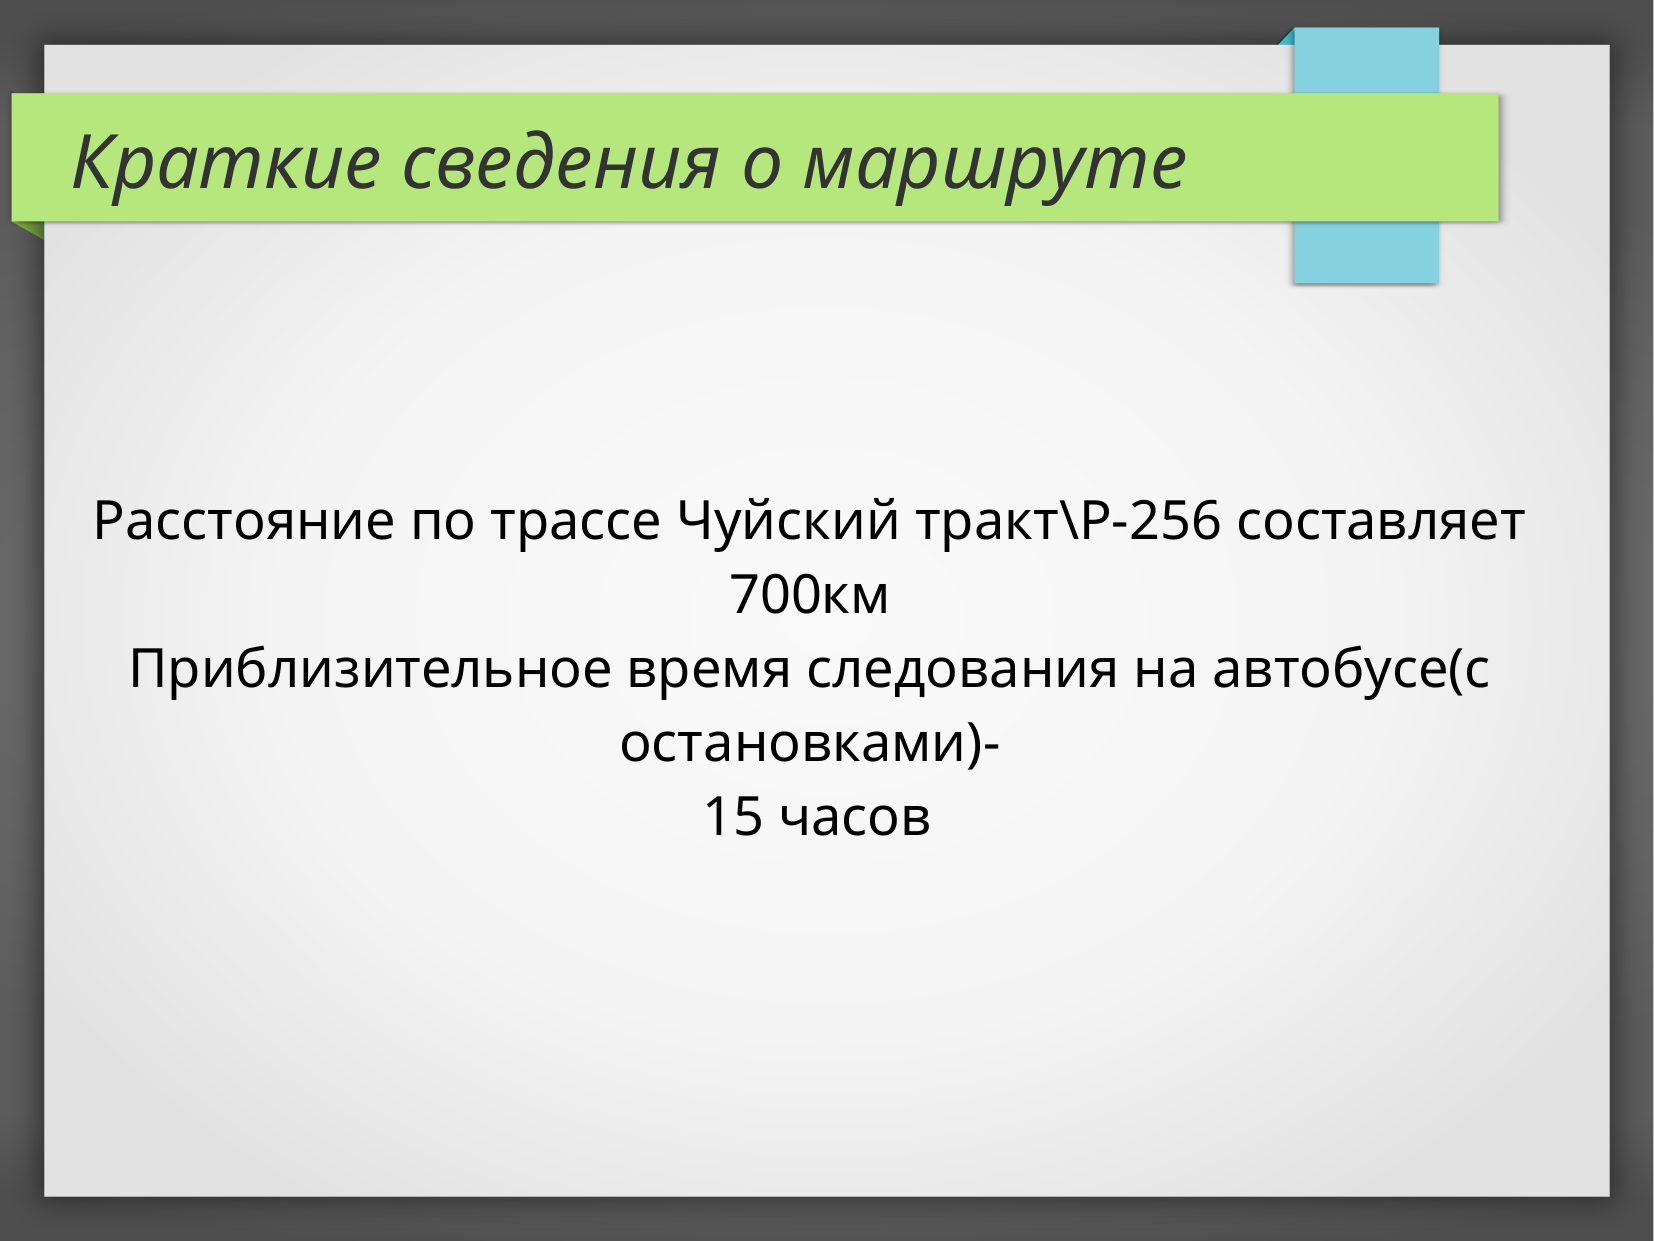

# Краткие сведения о маршруте
Расстояние по трассе Чуйский тракт\Р-256 составляет 700км
Приблизительное время следования на автобусе(с остановками)-
 15 часов